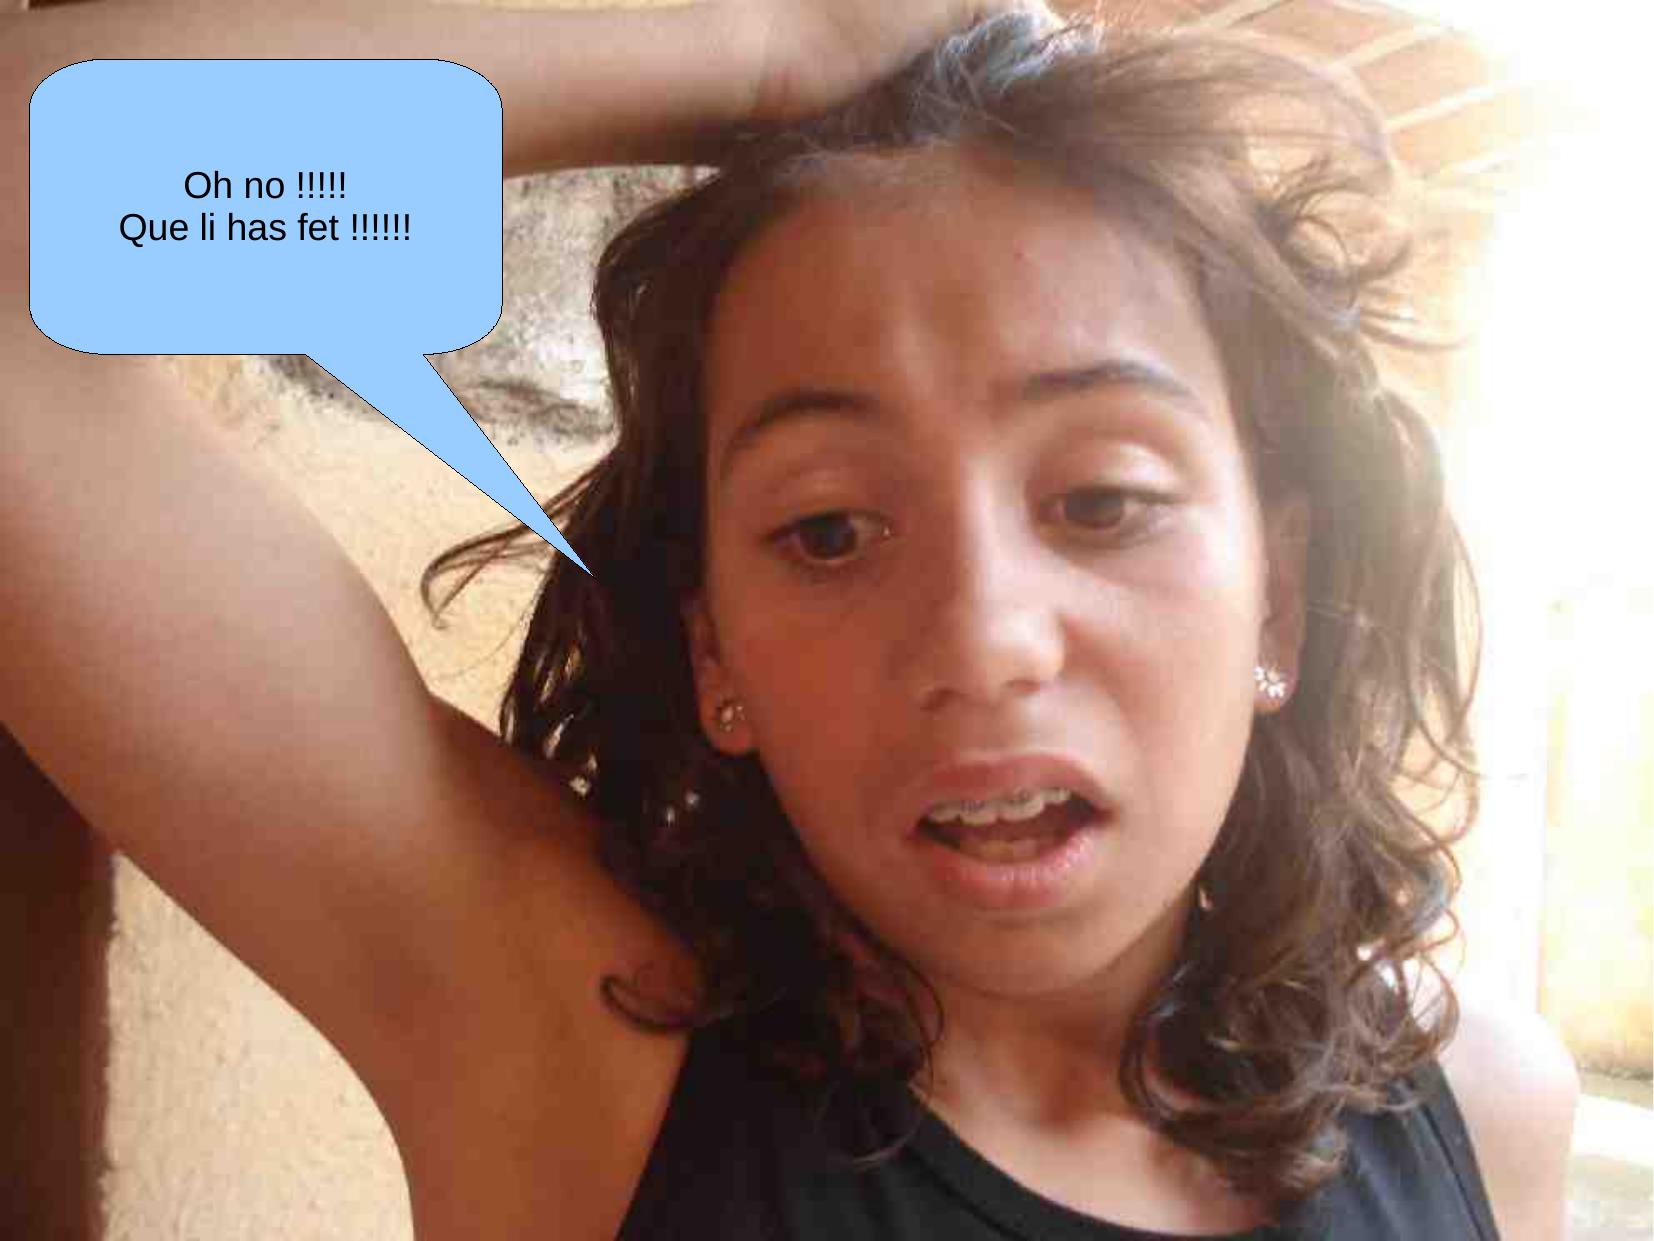

Oh no !!!!!
Que li has fet !!!!!!